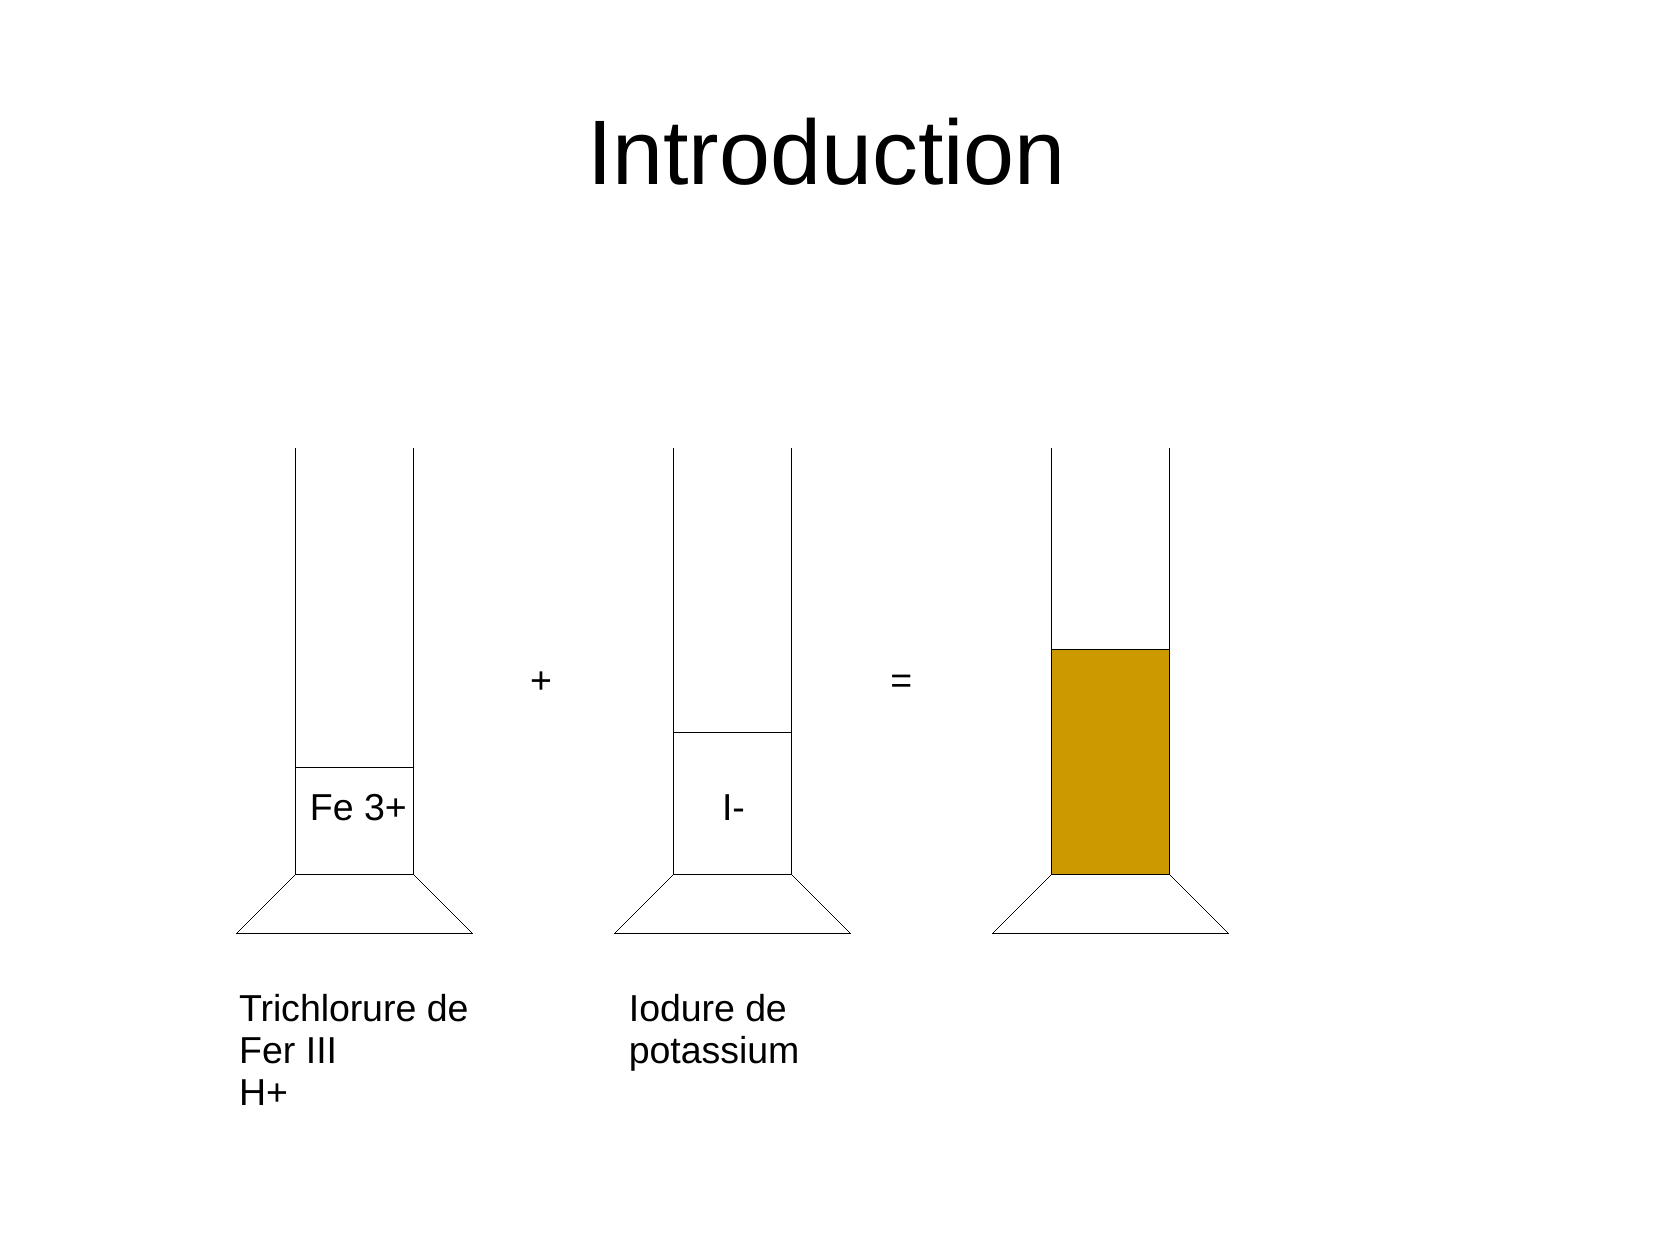

# Introduction
+
=
Fe 3+
 I-
Trichlorure de Fer III
H+
Iodure de potassium